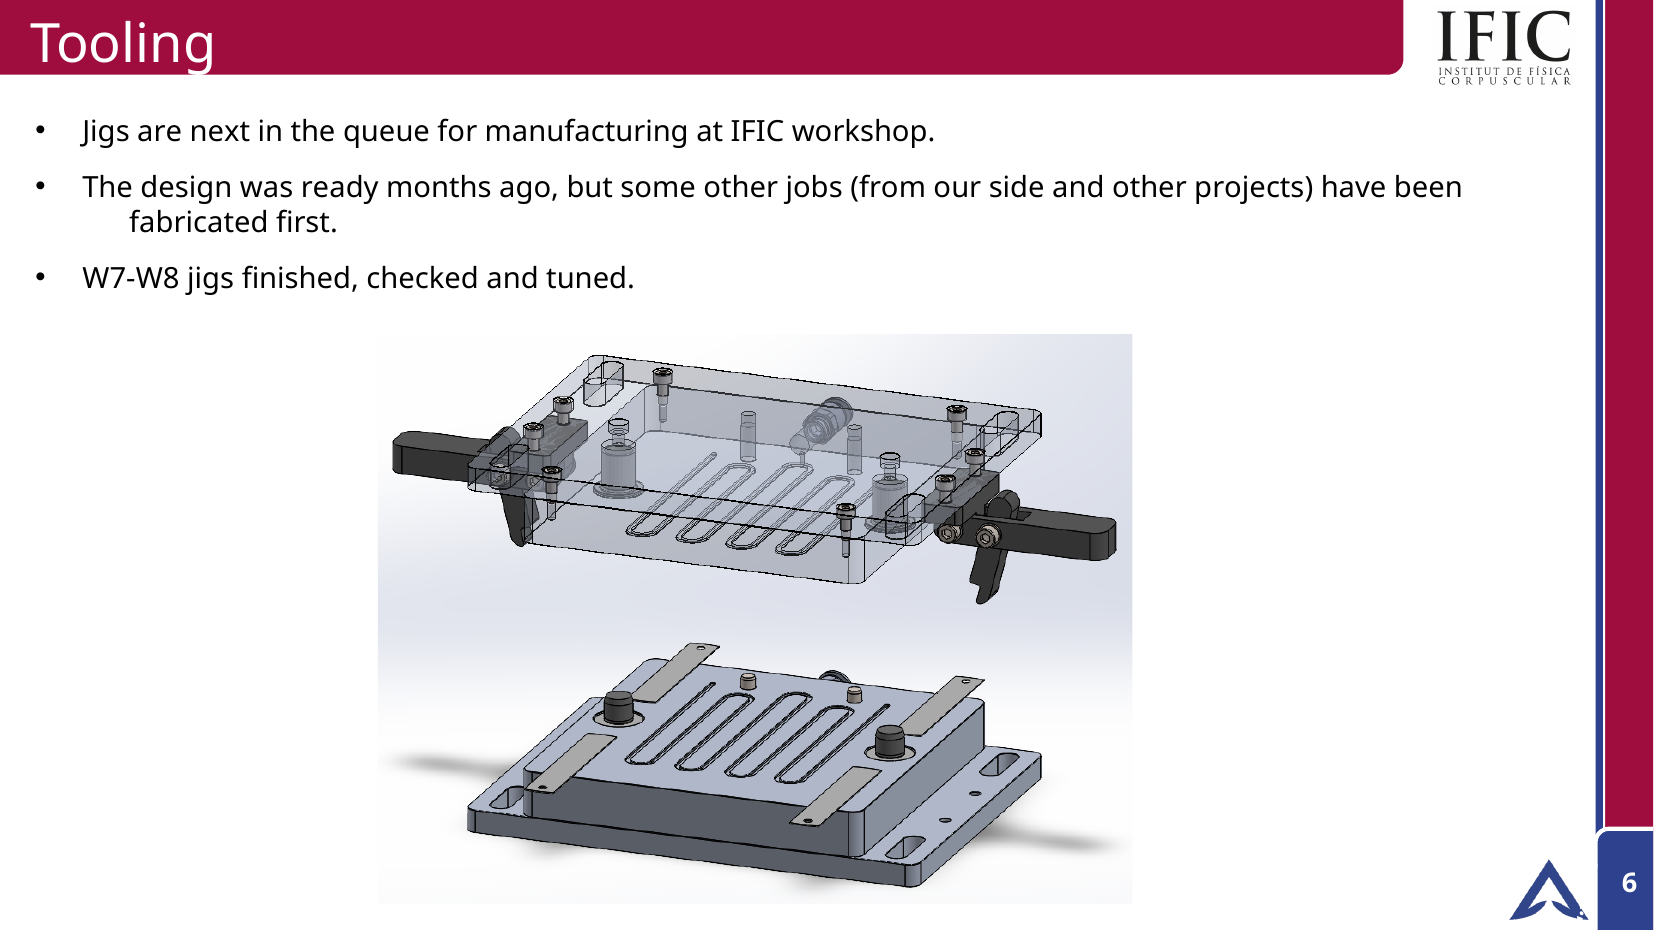

# Tooling
Jigs are next in the queue for manufacturing at IFIC workshop.
The design was ready months ago, but some other jobs (from our side and other projects) have been fabricated first.
W7-W8 jigs finished, checked and tuned.